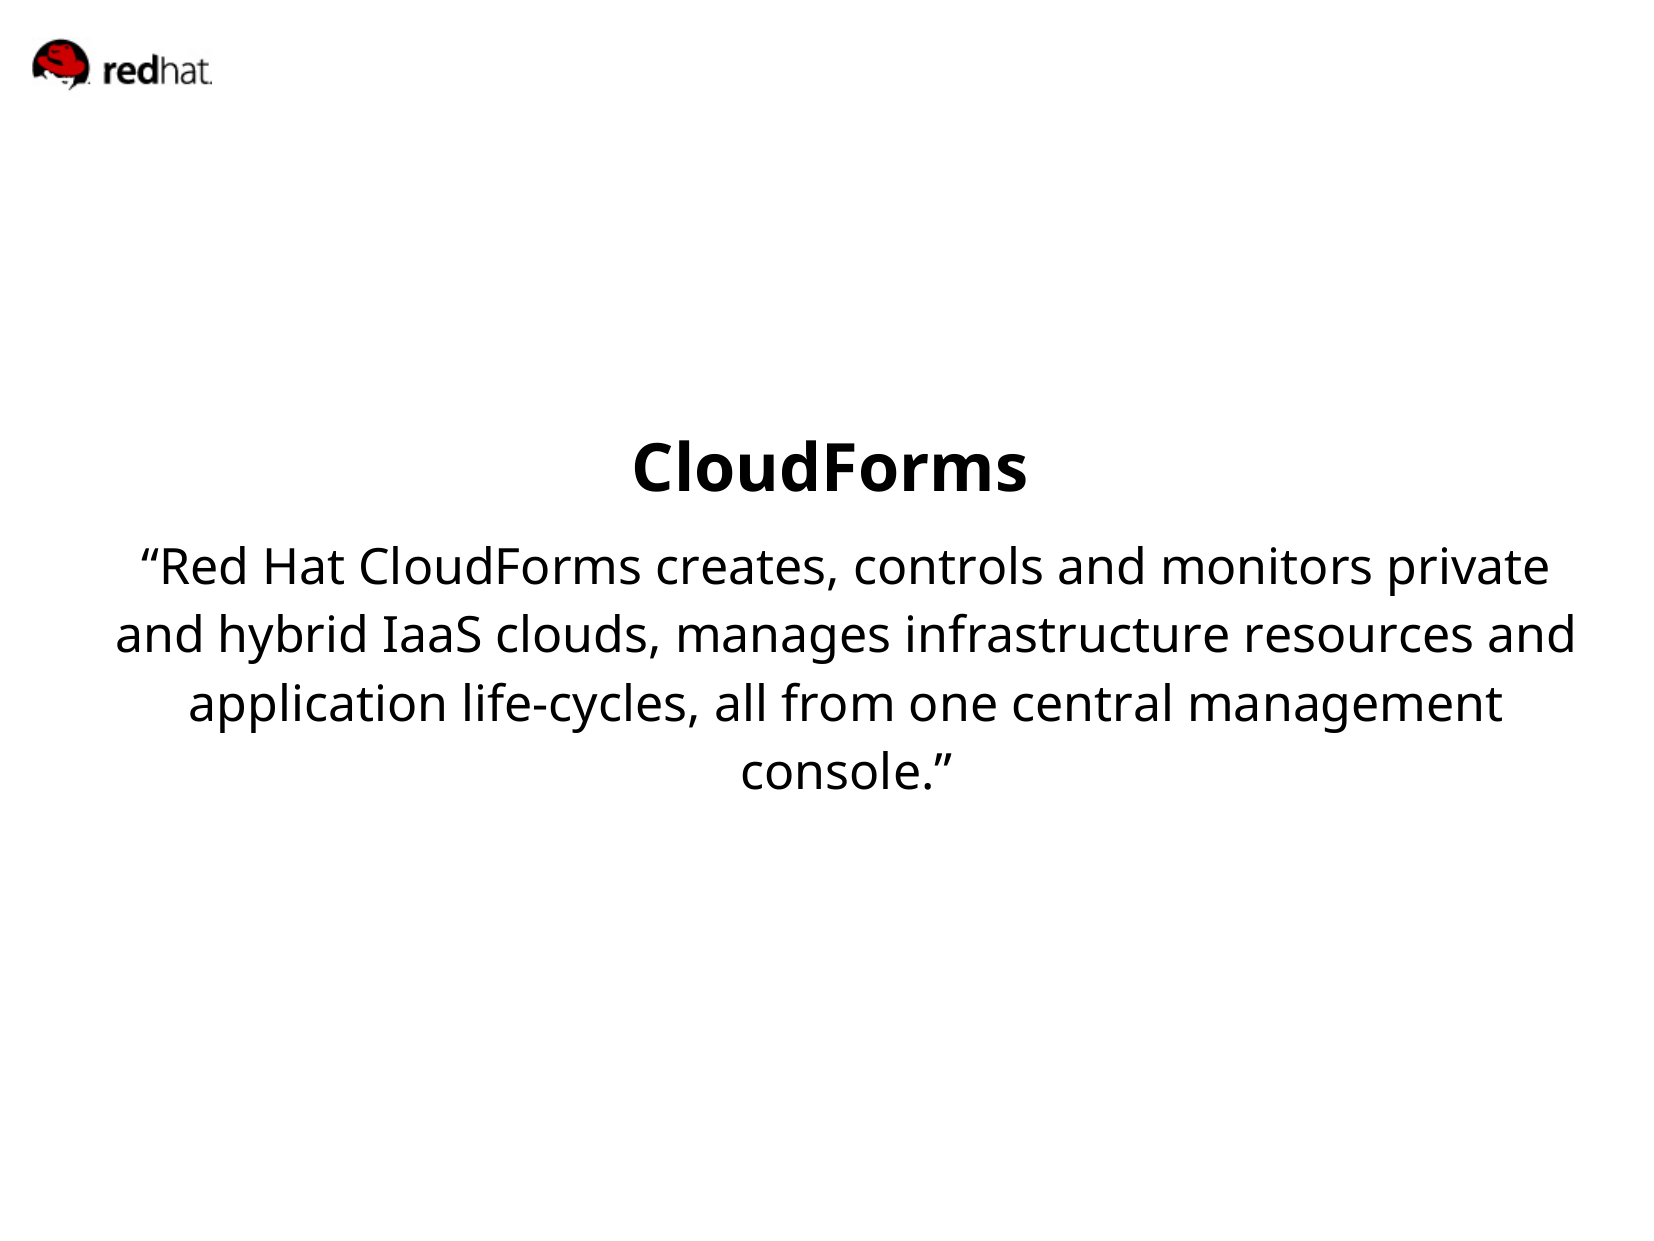

# CloudForms
“Red Hat CloudForms creates, controls and monitors private and hybrid IaaS clouds, manages infrastructure resources and application life-cycles, all from one central management console.”